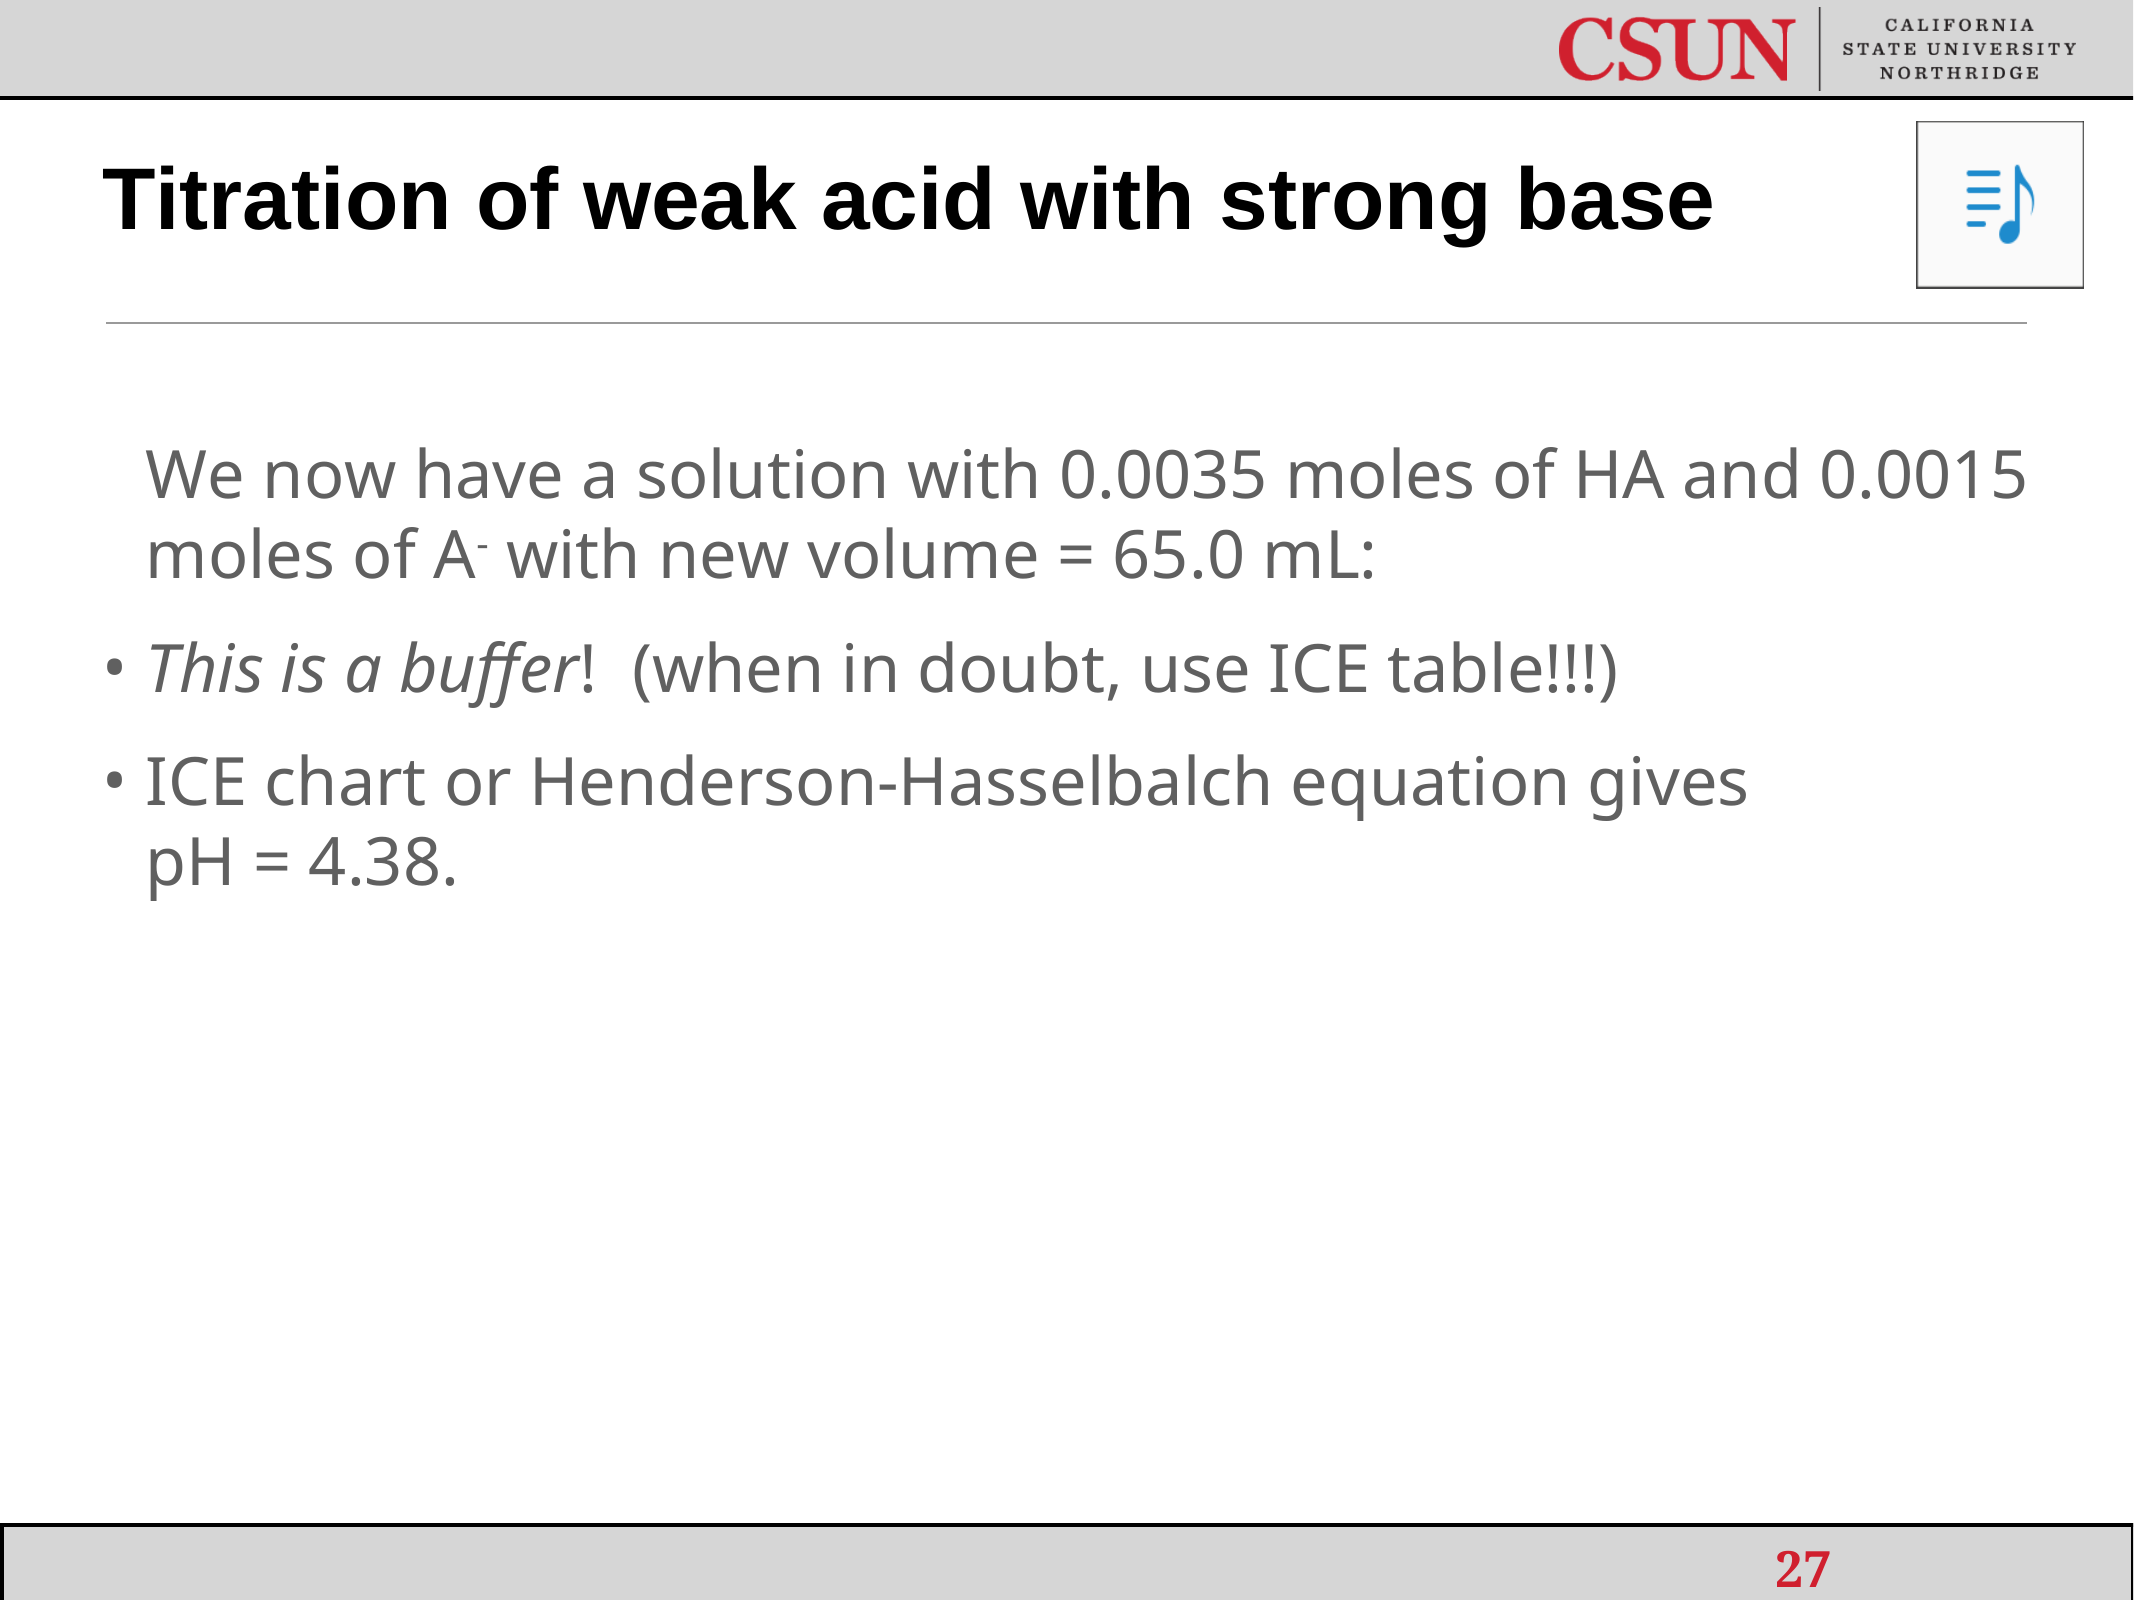

Titration of weak acid with strong base
# We now have a solution with 0.0035 moles of HA and 0.0015 moles of A- with new volume = 65.0 mL:
This is a buffer! (when in doubt, use ICE table!!!)
ICE chart or Henderson-Hasselbalch equation gives
pH = 4.38.
27